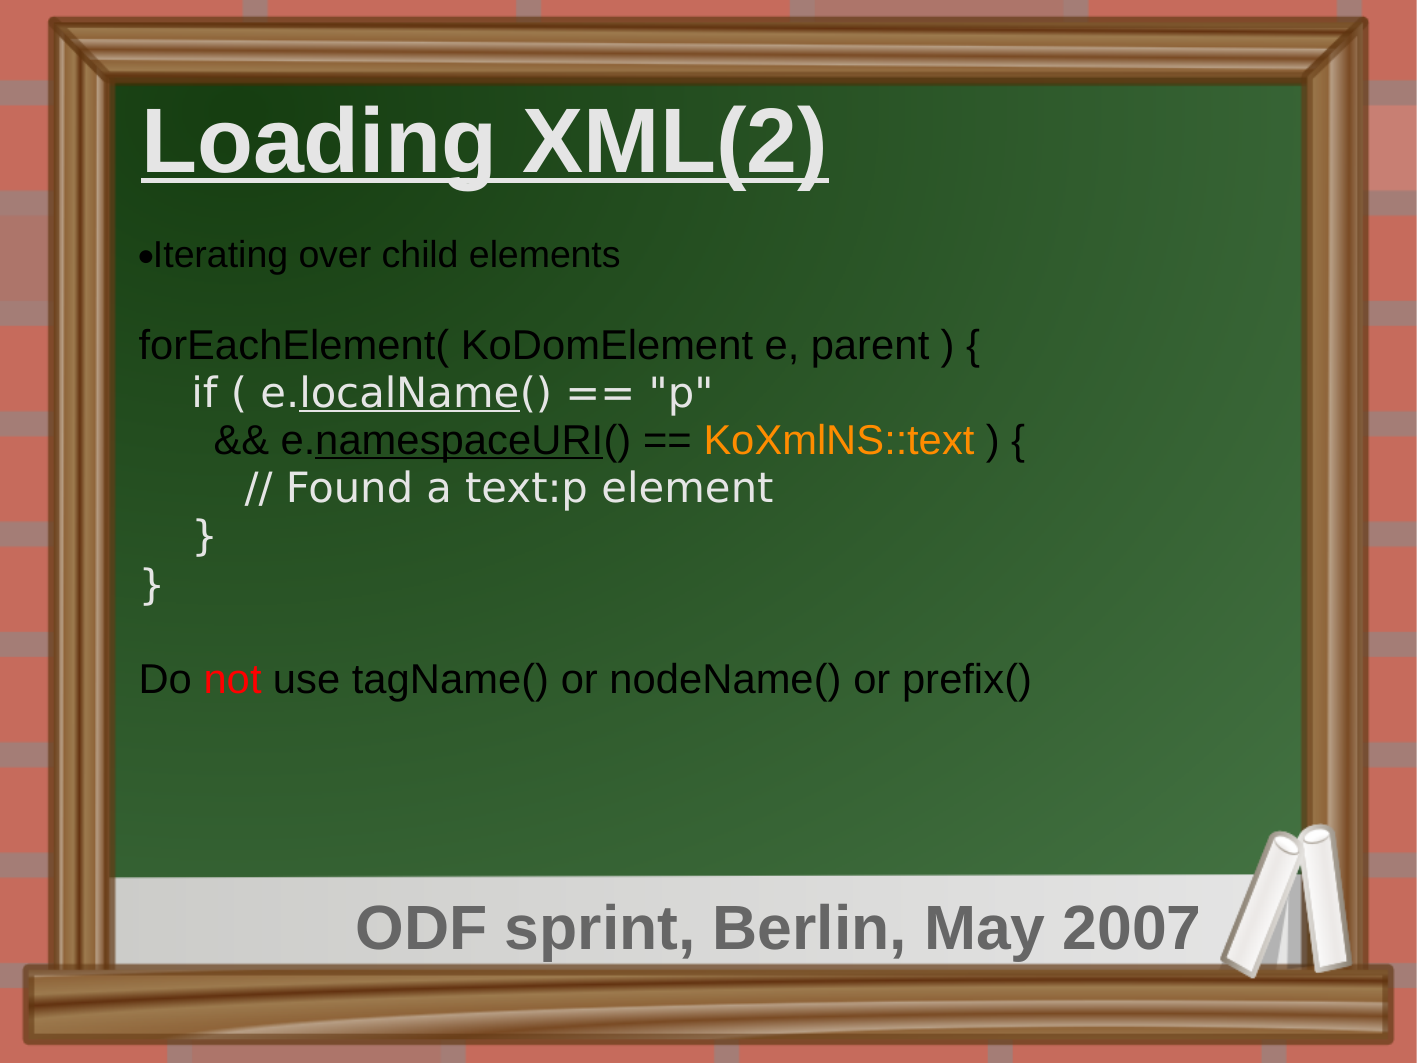

Loading XML(2)
Iterating over child elements
forEachElement( KoDomElement e, parent ) {
 if ( e.localName() == "p"
	&& e.namespaceURI() == KoXmlNS::text ) {
 // Found a text:p element
 }
}
Do not use tagName() or nodeName() or prefix()